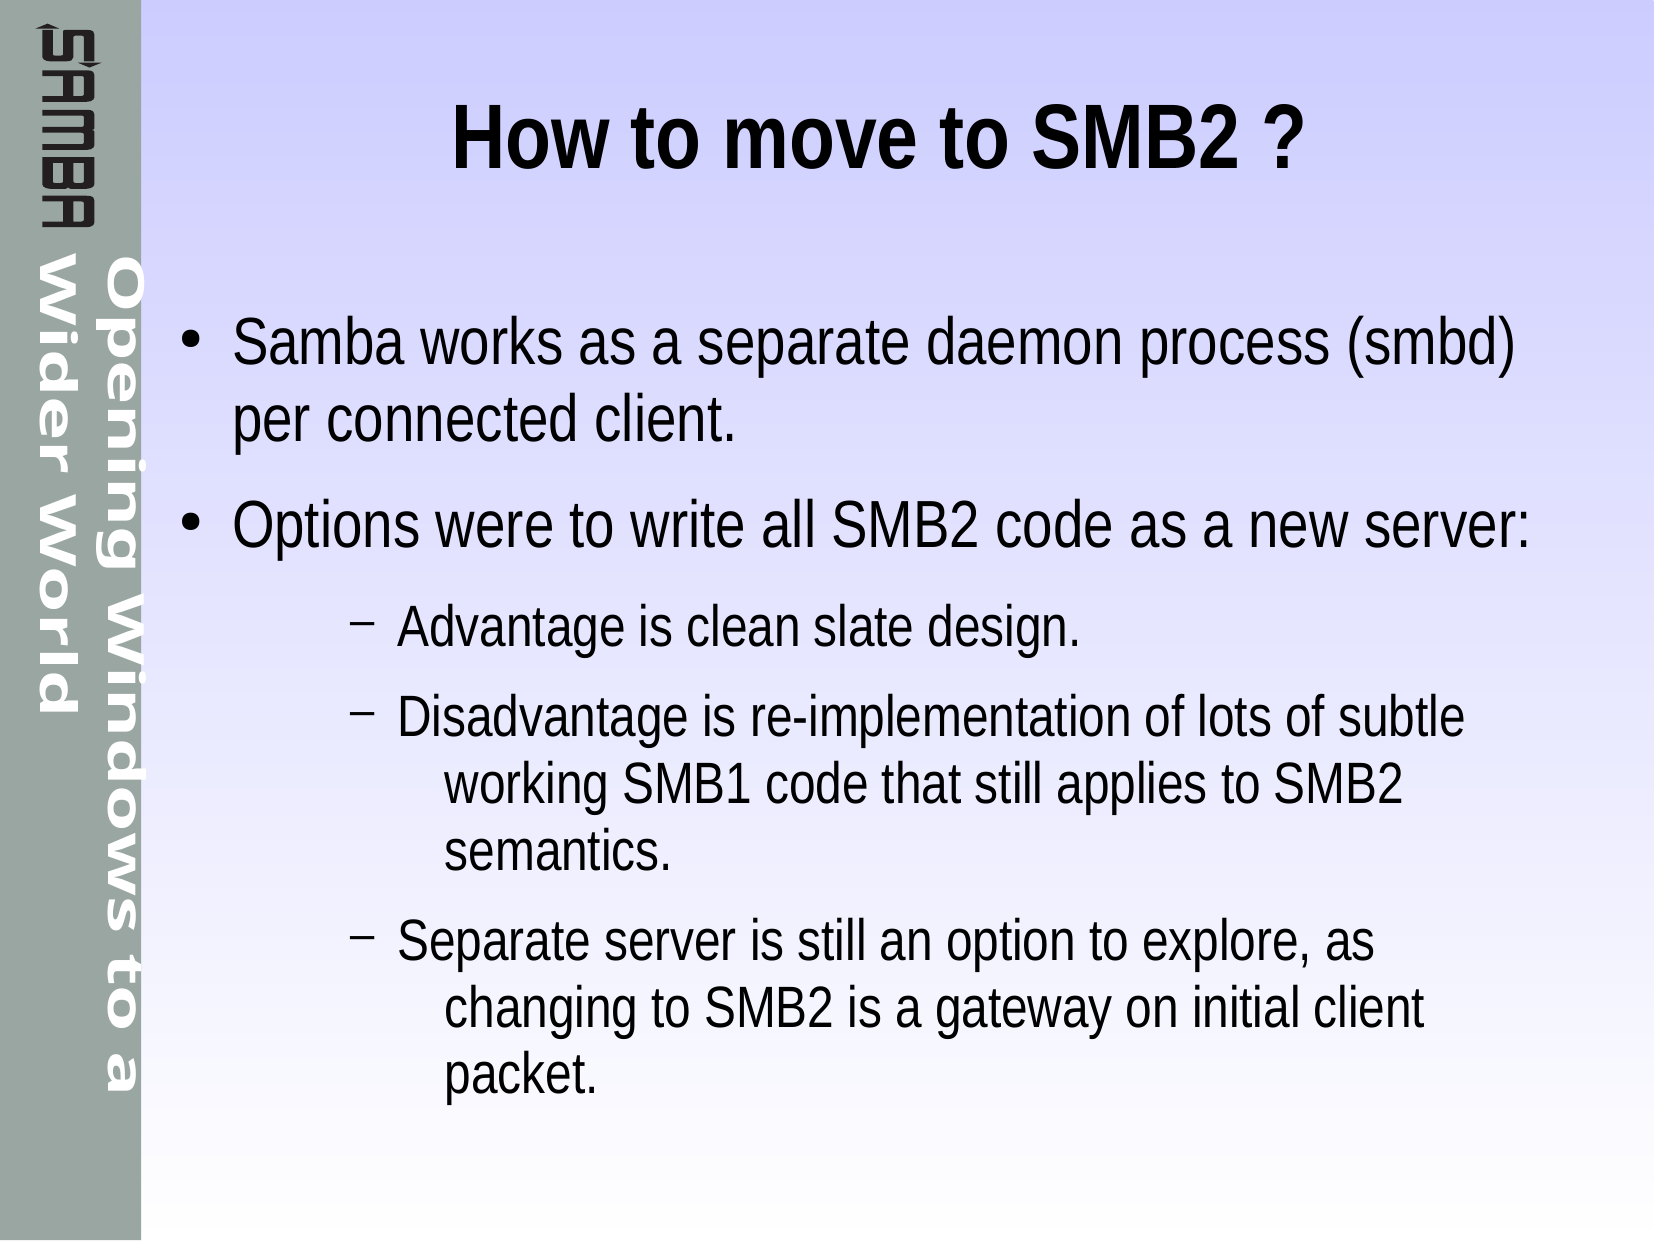

# How to move to SMB2 ?
Samba works as a separate daemon process (smbd) per connected client.
Options were to write all SMB2 code as a new server:
Advantage is clean slate design.
Disadvantage is re-implementation of lots of subtle working SMB1 code that still applies to SMB2 semantics.
Separate server is still an option to explore, as changing to SMB2 is a gateway on initial client packet.